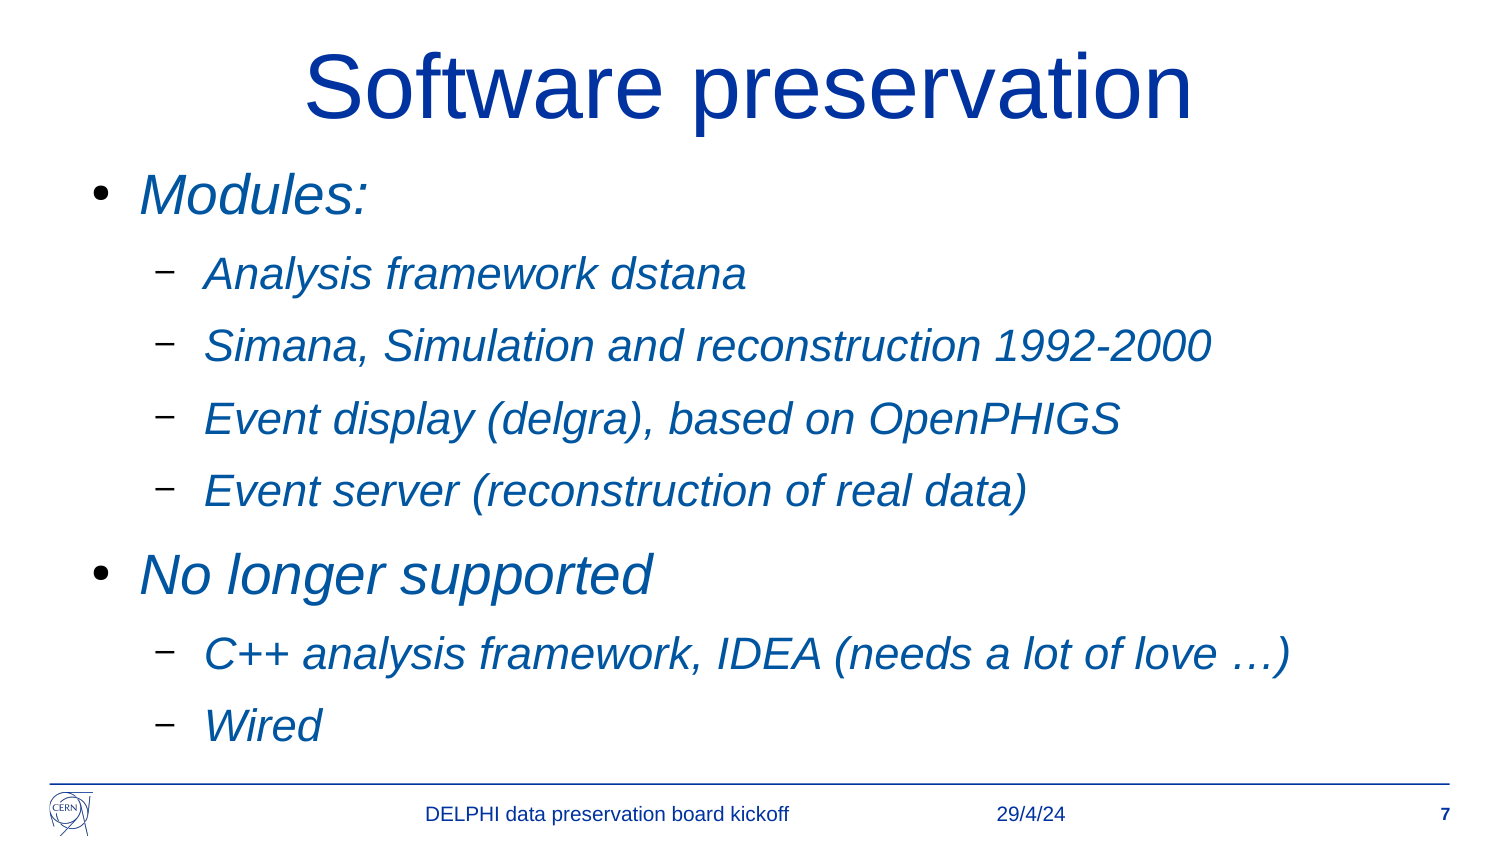

# Software preservation
Modules:
Analysis framework dstana
Simana, Simulation and reconstruction 1992-2000
Event display (delgra), based on OpenPHIGS
Event server (reconstruction of real data)
No longer supported
C++ analysis framework, IDEA (needs a lot of love …)
Wired